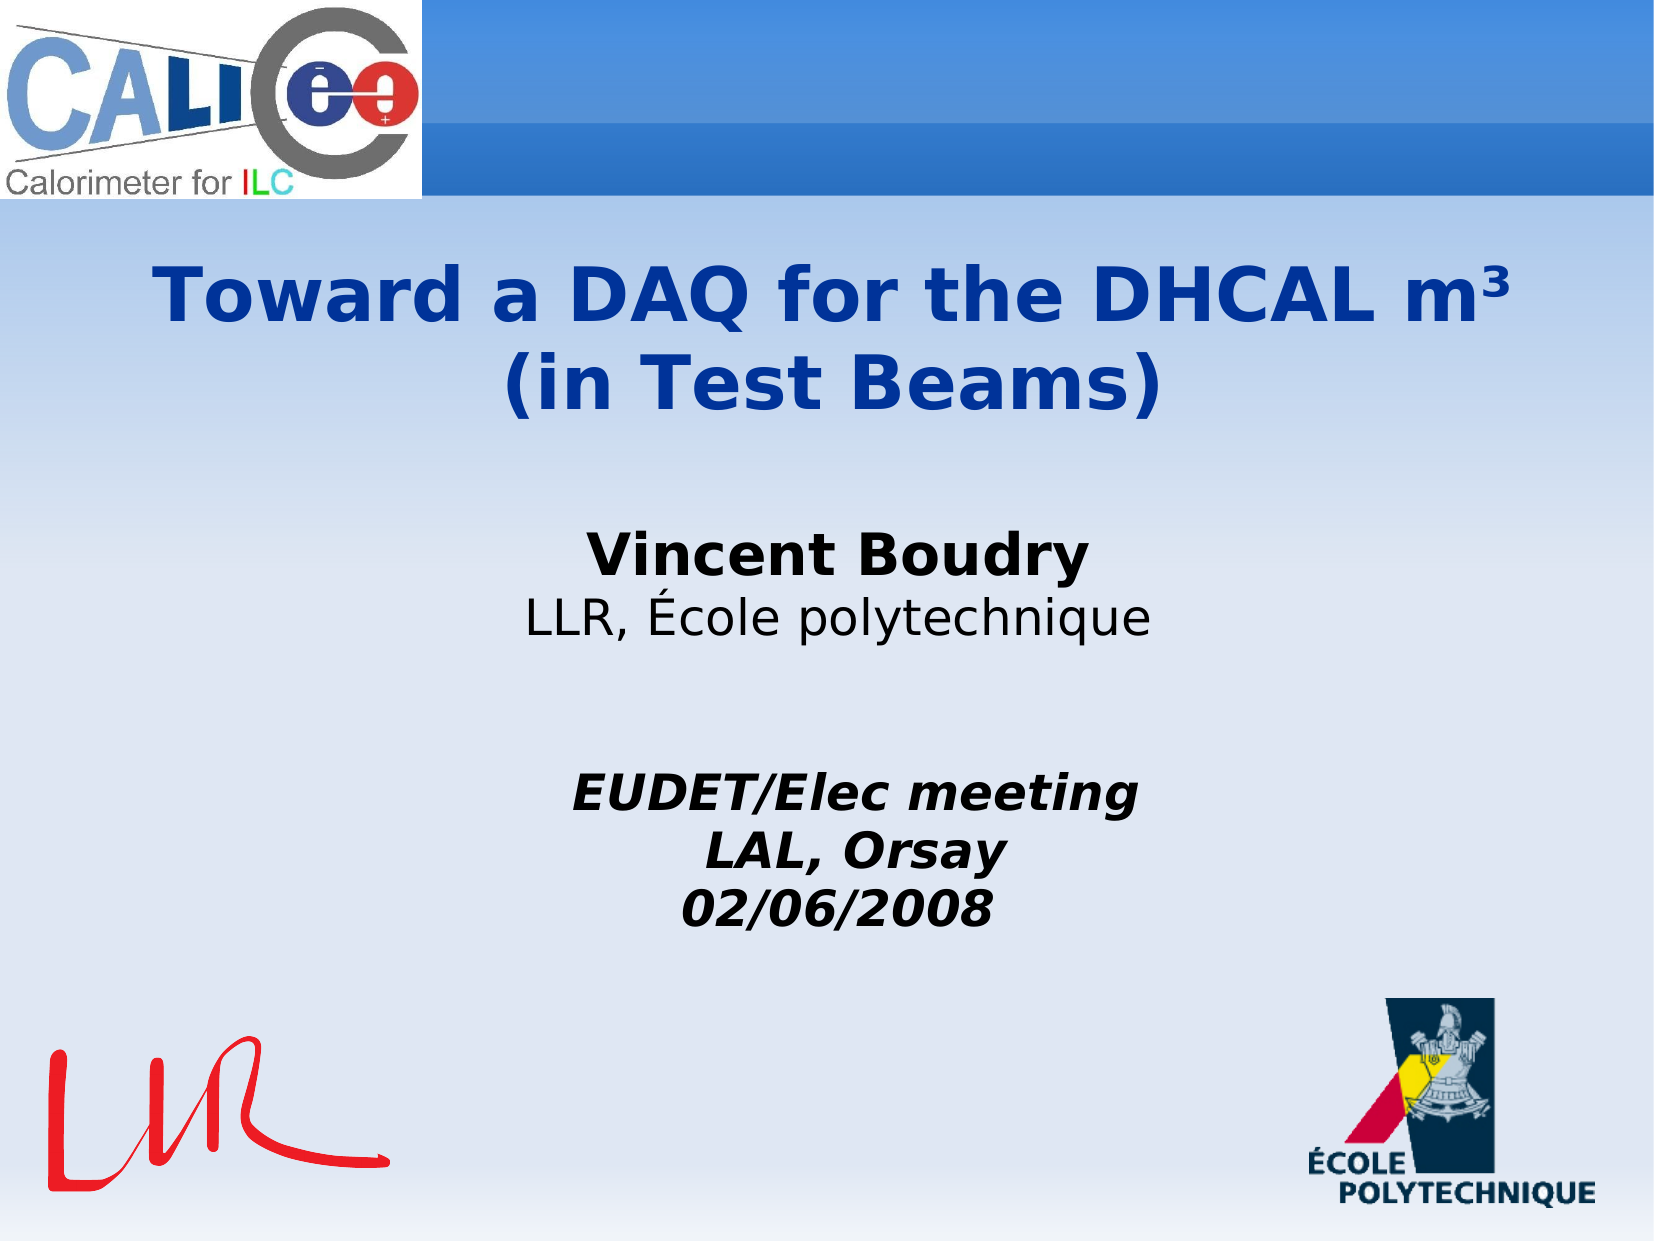

Toward a DAQ for the DHCAL m³
(in Test Beams)
# Vincent Boudry
LLR, École polytechnique
EUDET/Elec meeting
LAL, Orsay
02/06/2008